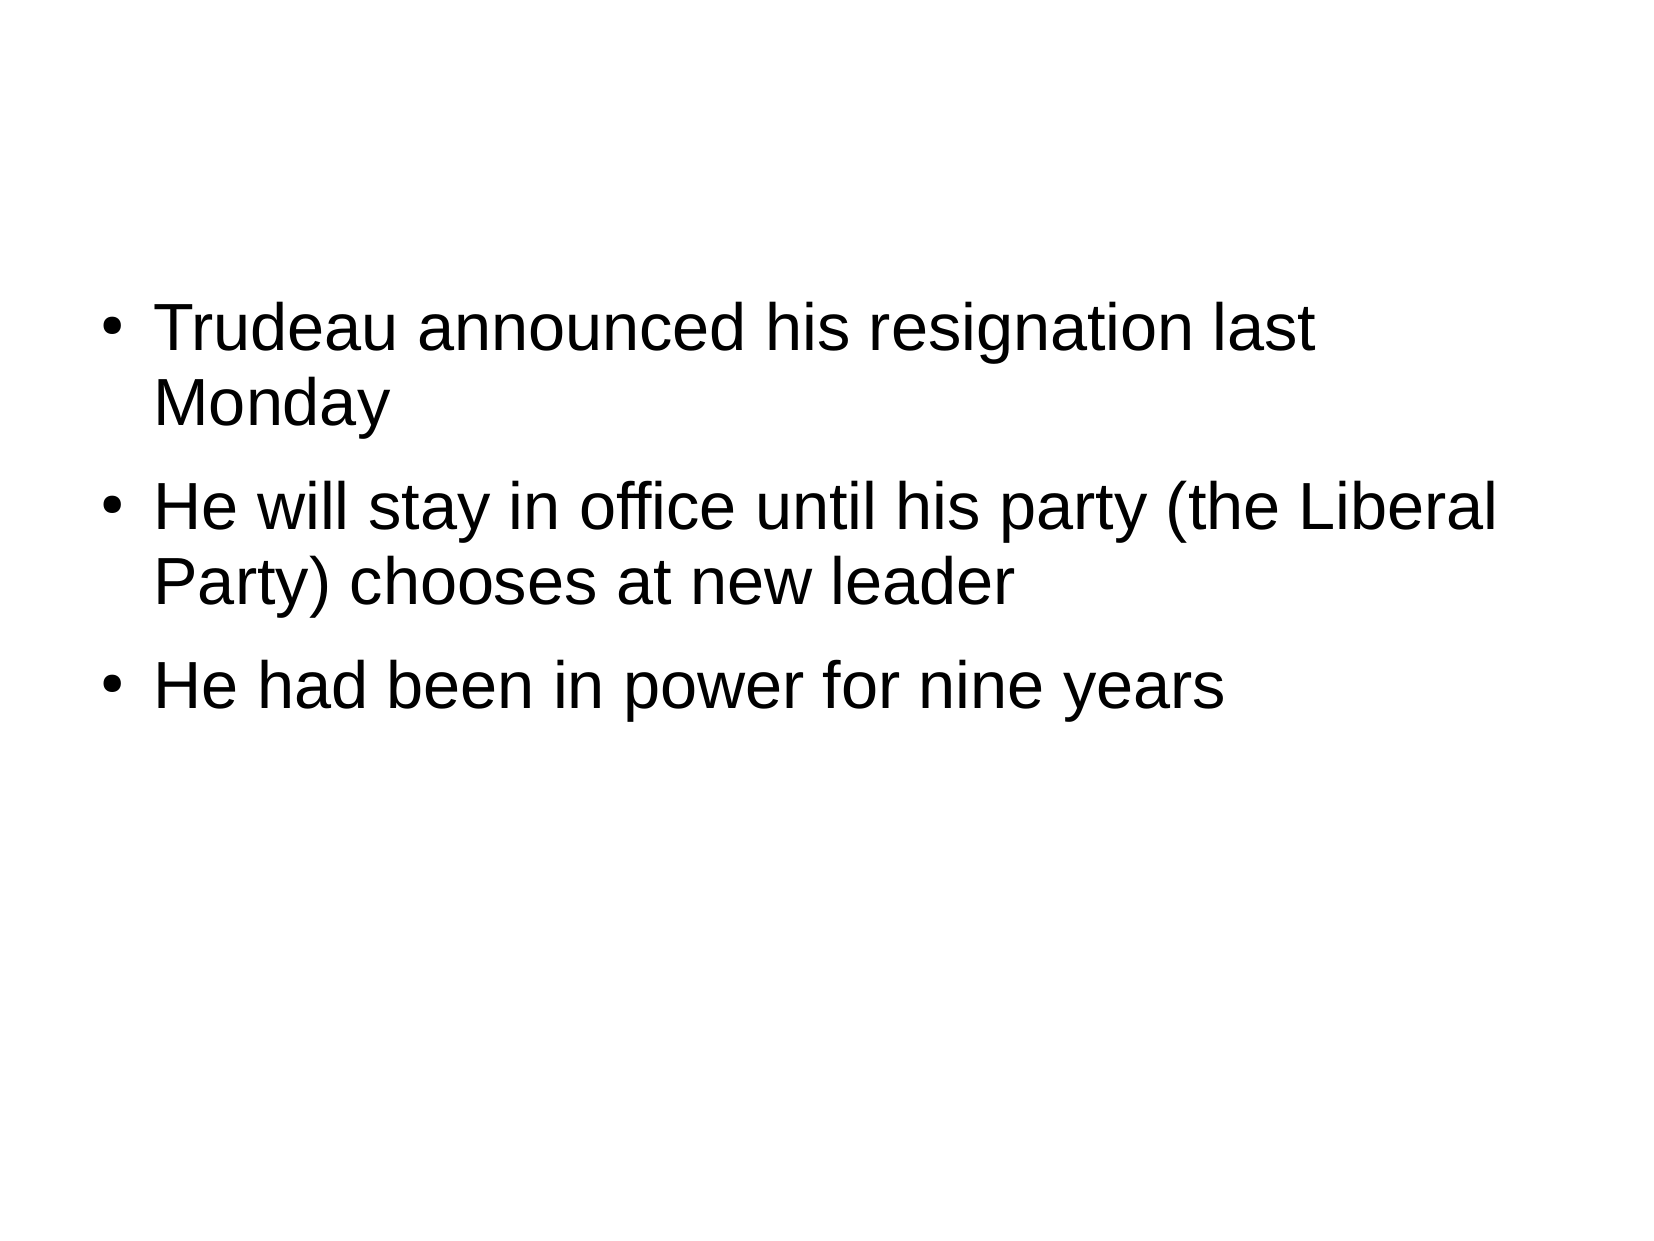

#
Trudeau announced his resignation last Monday
He will stay in office until his party (the Liberal Party) chooses at new leader
He had been in power for nine years